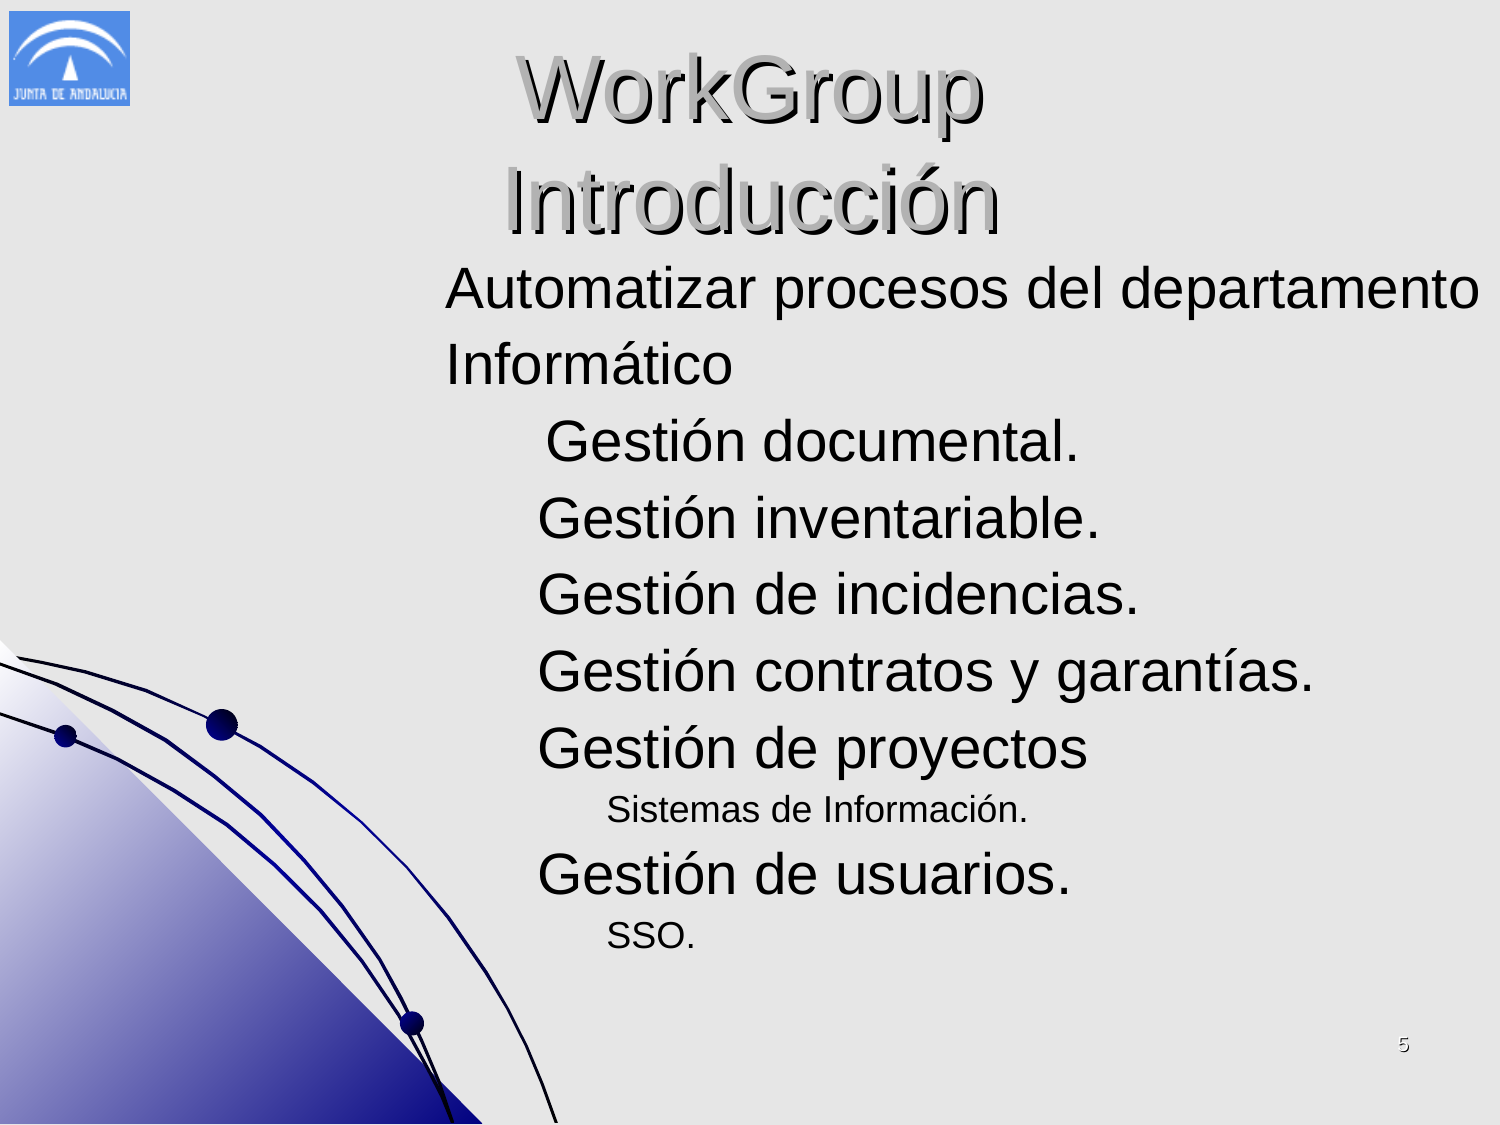

# WorkGroup Introducción
Automatizar procesos del departamento Informático
 Gestión documental.
 Gestión inventariable.
 Gestión de incidencias.
 Gestión contratos y garantías.
 Gestión de proyectos
 Sistemas de Información.
 Gestión de usuarios.
 SSO.
5